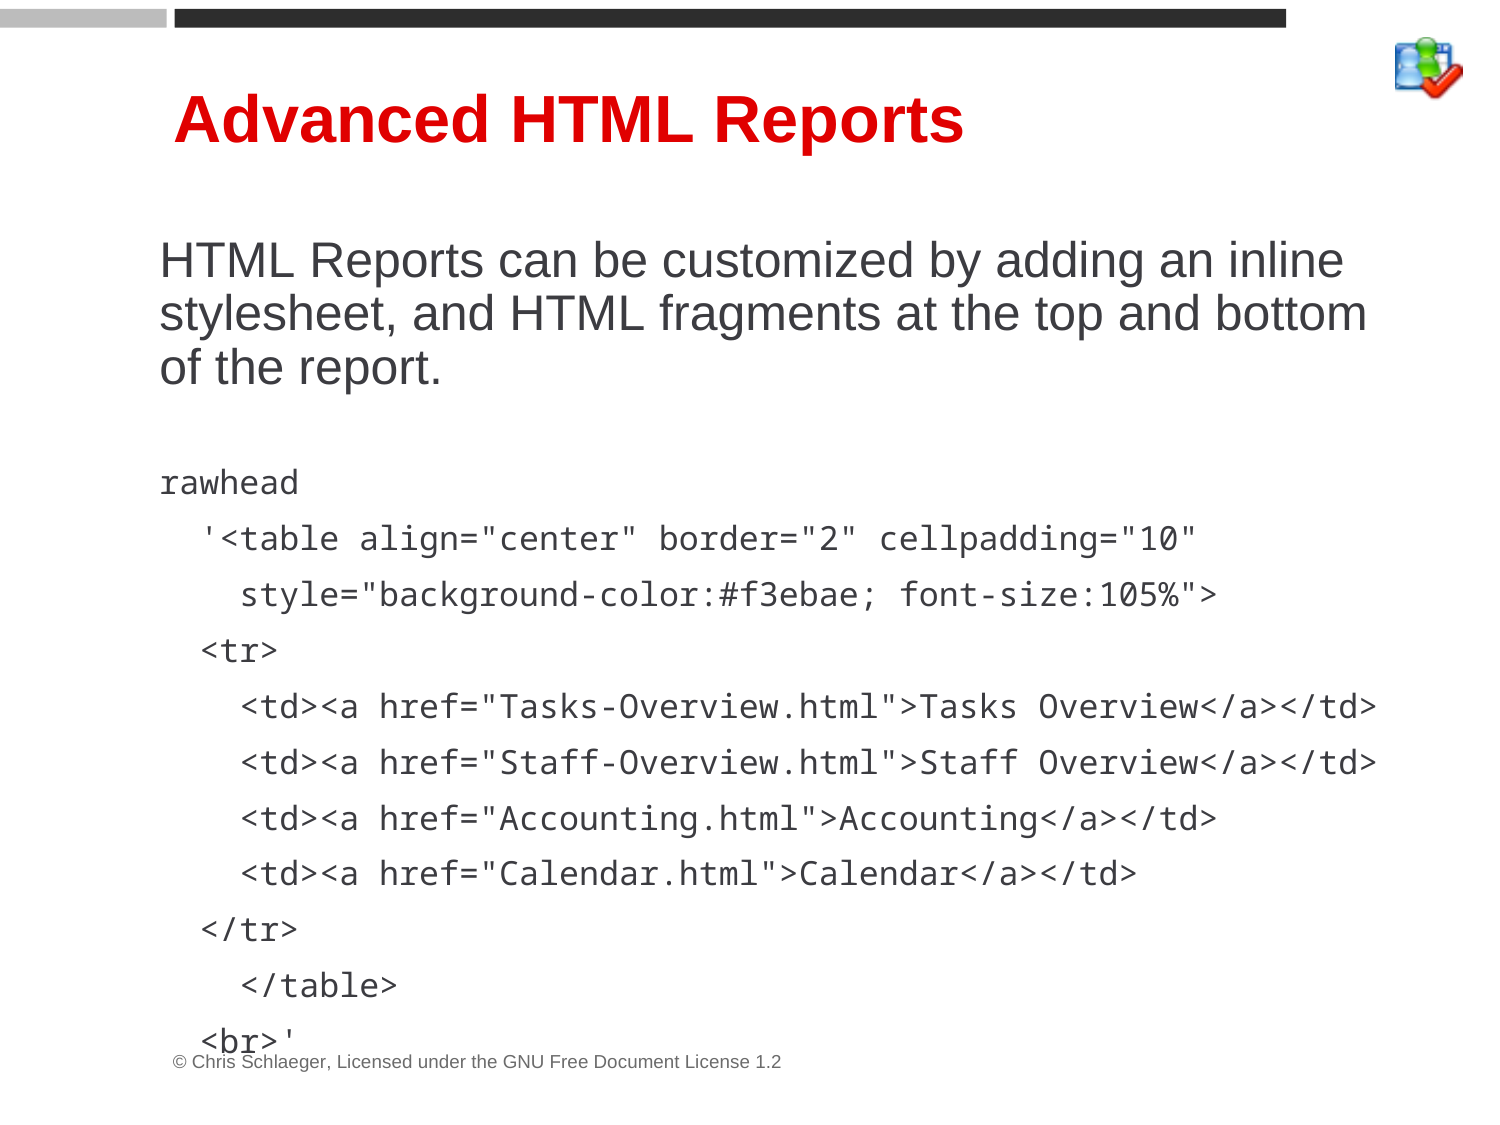

# Advanced HTML Reports
HTML Reports can be customized by adding an inline stylesheet, and HTML fragments at the top and bottom of the report.
rawhead
 '<table align="center" border="2" cellpadding="10"
 style="background-color:#f3ebae; font-size:105%">
 <tr>
 <td><a href="Tasks-Overview.html">Tasks Overview</a></td>
 <td><a href="Staff-Overview.html">Staff Overview</a></td>
 <td><a href="Accounting.html">Accounting</a></td>
 <td><a href="Calendar.html">Calendar</a></td>
 </tr>
 </table>
 <br>'